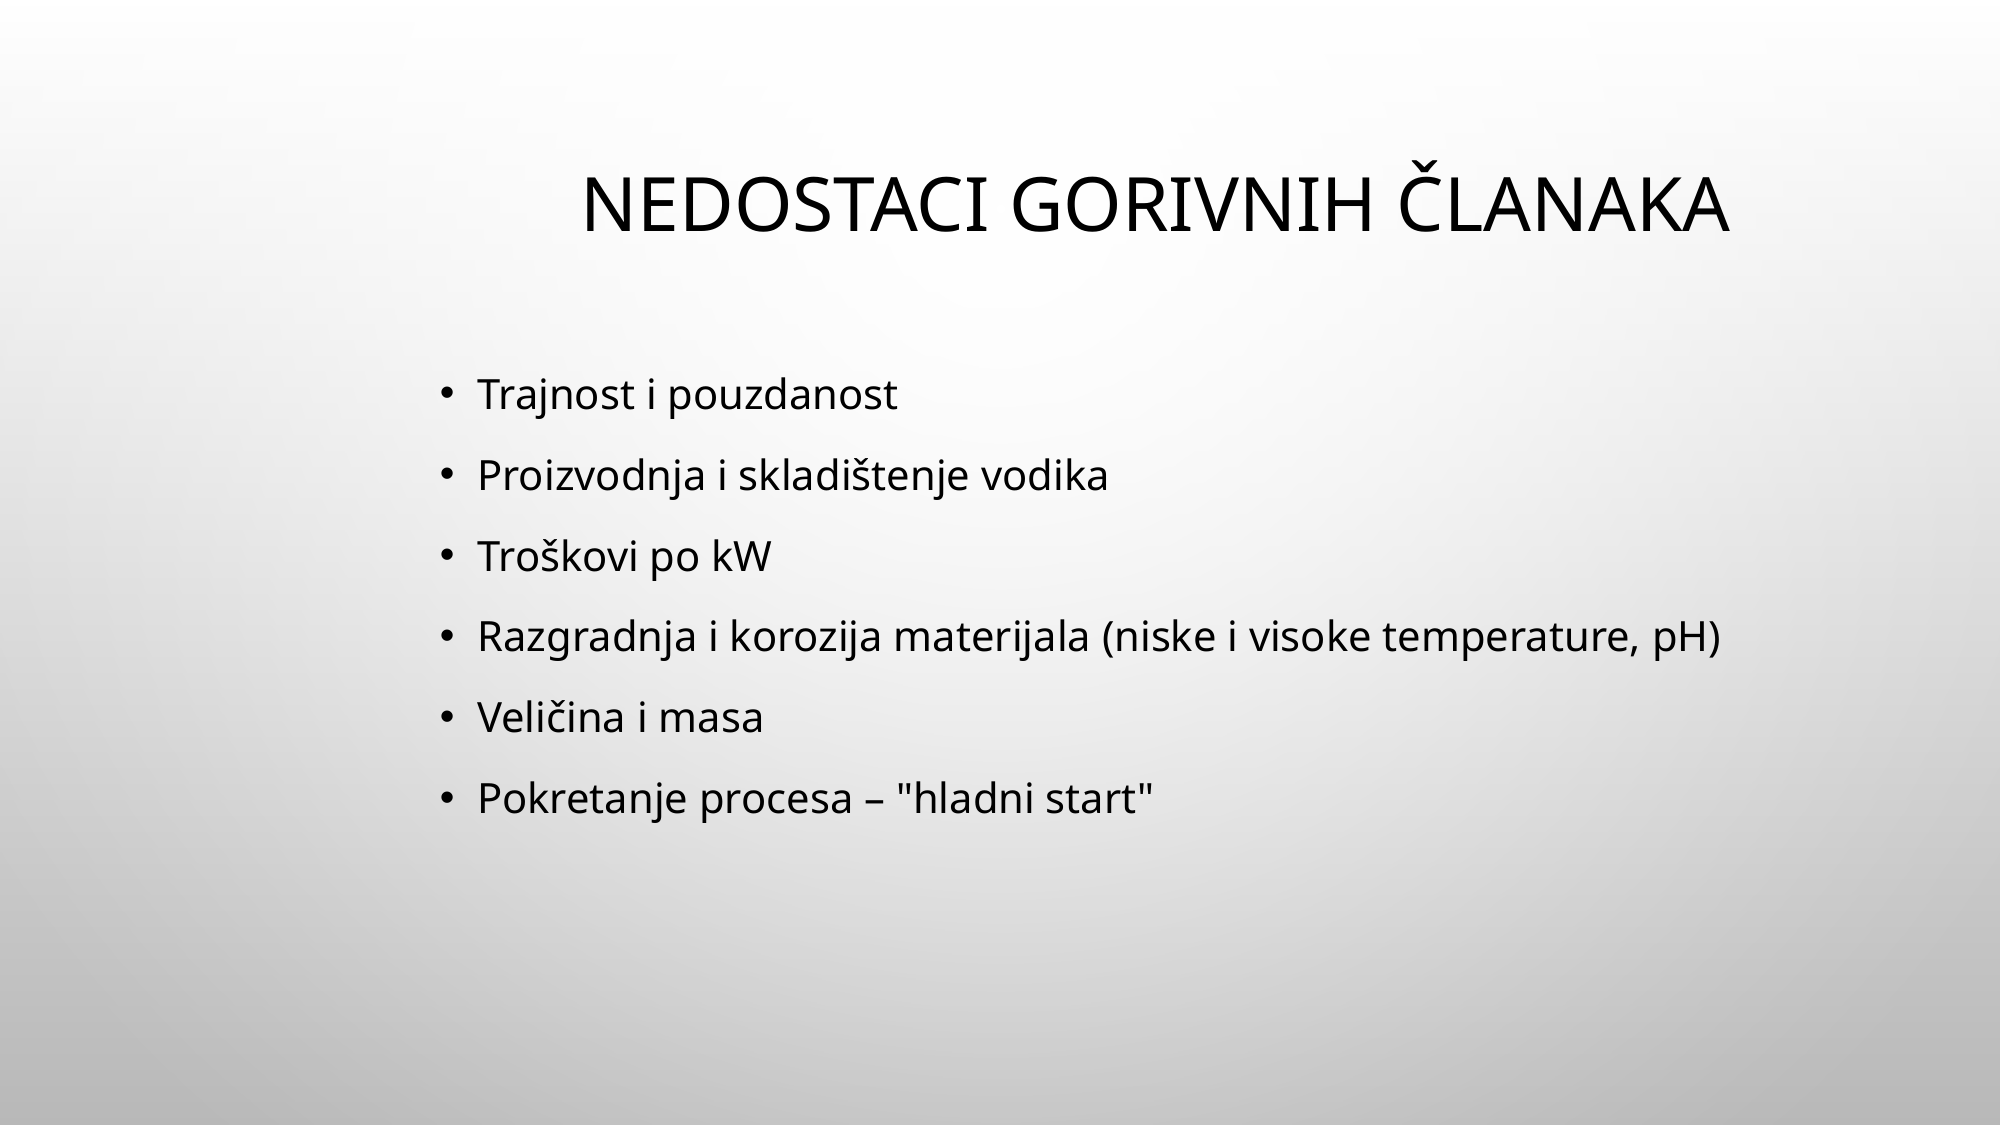

# Nedostaci Gorivnih članaka
Trajnost i pouzdanost
Proizvodnja i skladištenje vodika
Troškovi po kW
Razgradnja i korozija materijala (niske i visoke temperature, pH)
Veličina i masa
Pokretanje procesa – "hladni start"